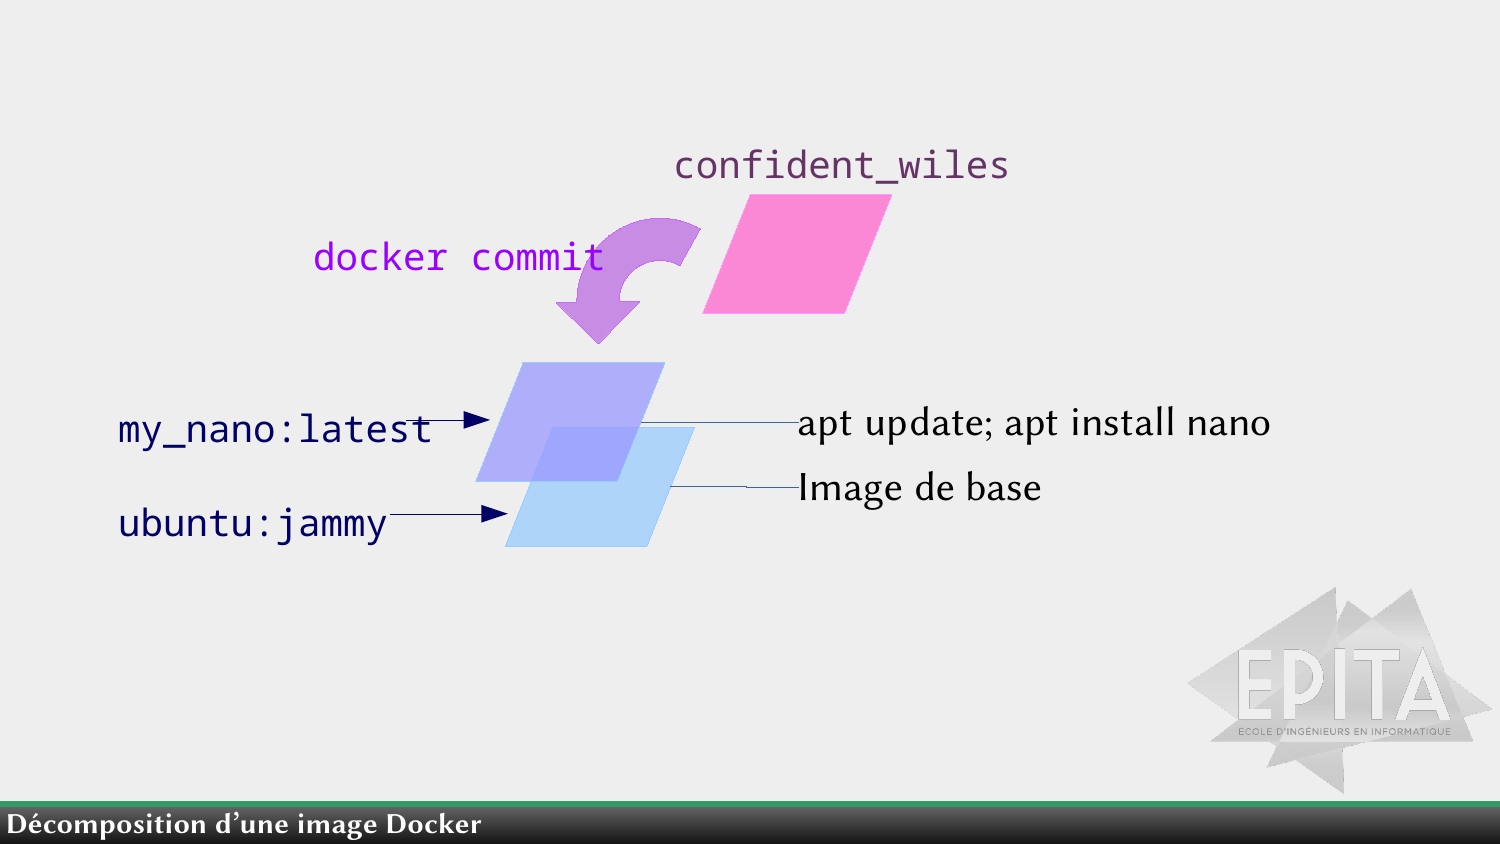

confident_wiles
docker commit
apt update; apt install nano
my_nano:latest
Image de base
ubuntu:jammy
# Décomposition d’une image Docker